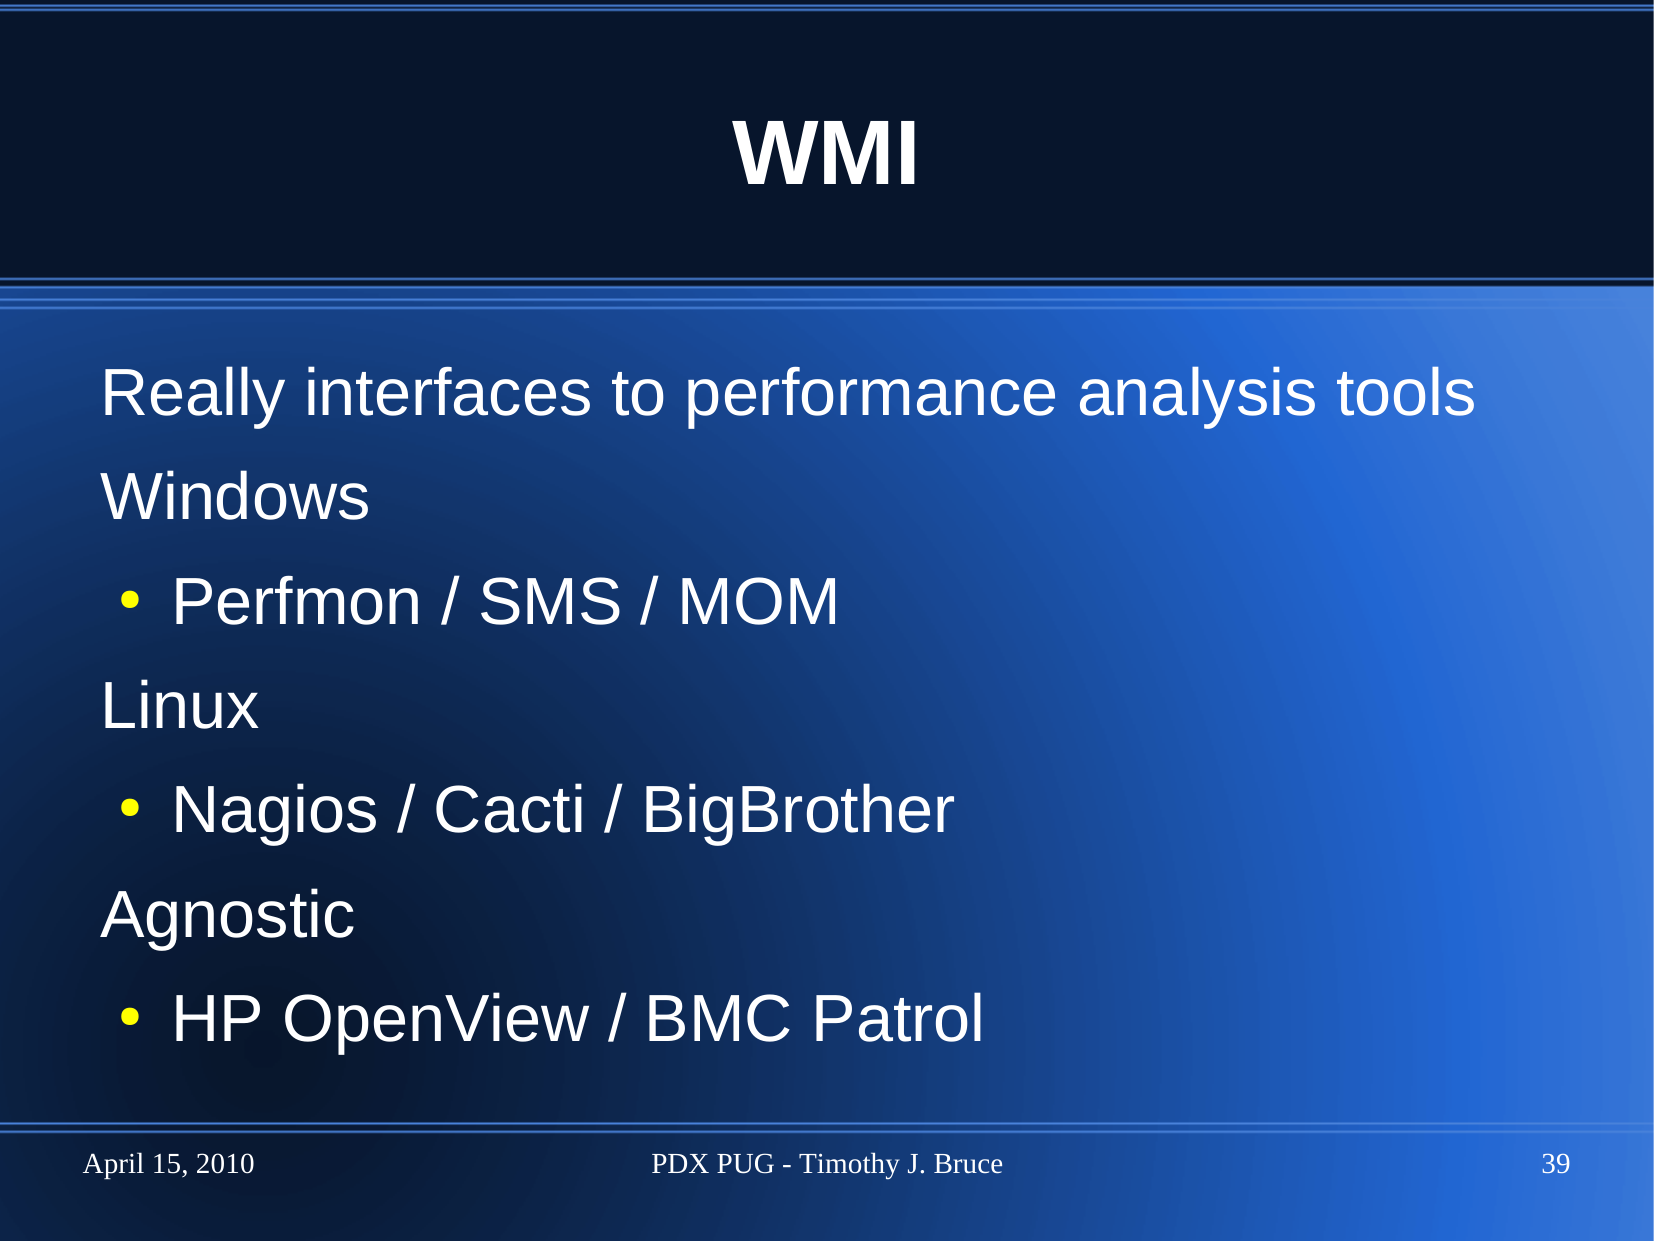

# WMI
Really interfaces to performance analysis tools
Windows
Perfmon / SMS / MOM
Linux
Nagios / Cacti / BigBrother
Agnostic
HP OpenView / BMC Patrol
April 15, 2010
PDX PUG - Timothy J. Bruce
39